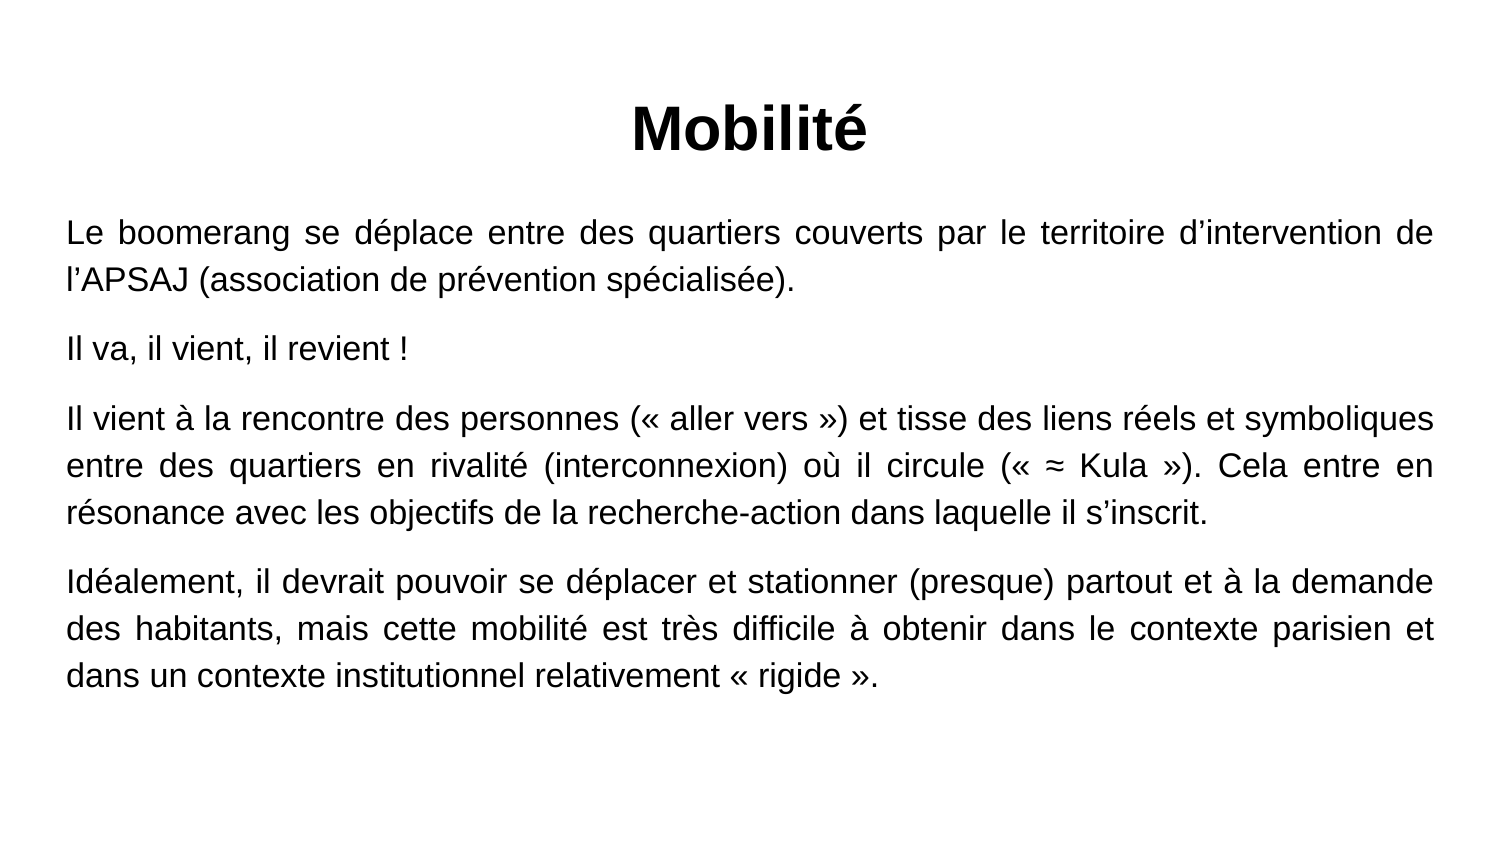

# Mobilité
Le boomerang se déplace entre des quartiers couverts par le territoire d’intervention de l’APSAJ (association de prévention spécialisée).
Il va, il vient, il revient !
Il vient à la rencontre des personnes (« aller vers ») et tisse des liens réels et symboliques entre des quartiers en rivalité (interconnexion) où il circule (« ≈ Kula »). Cela entre en résonance avec les objectifs de la recherche-action dans laquelle il s’inscrit.
Idéalement, il devrait pouvoir se déplacer et stationner (presque) partout et à la demande des habitants, mais cette mobilité est très difficile à obtenir dans le contexte parisien et dans un contexte institutionnel relativement « rigide ».